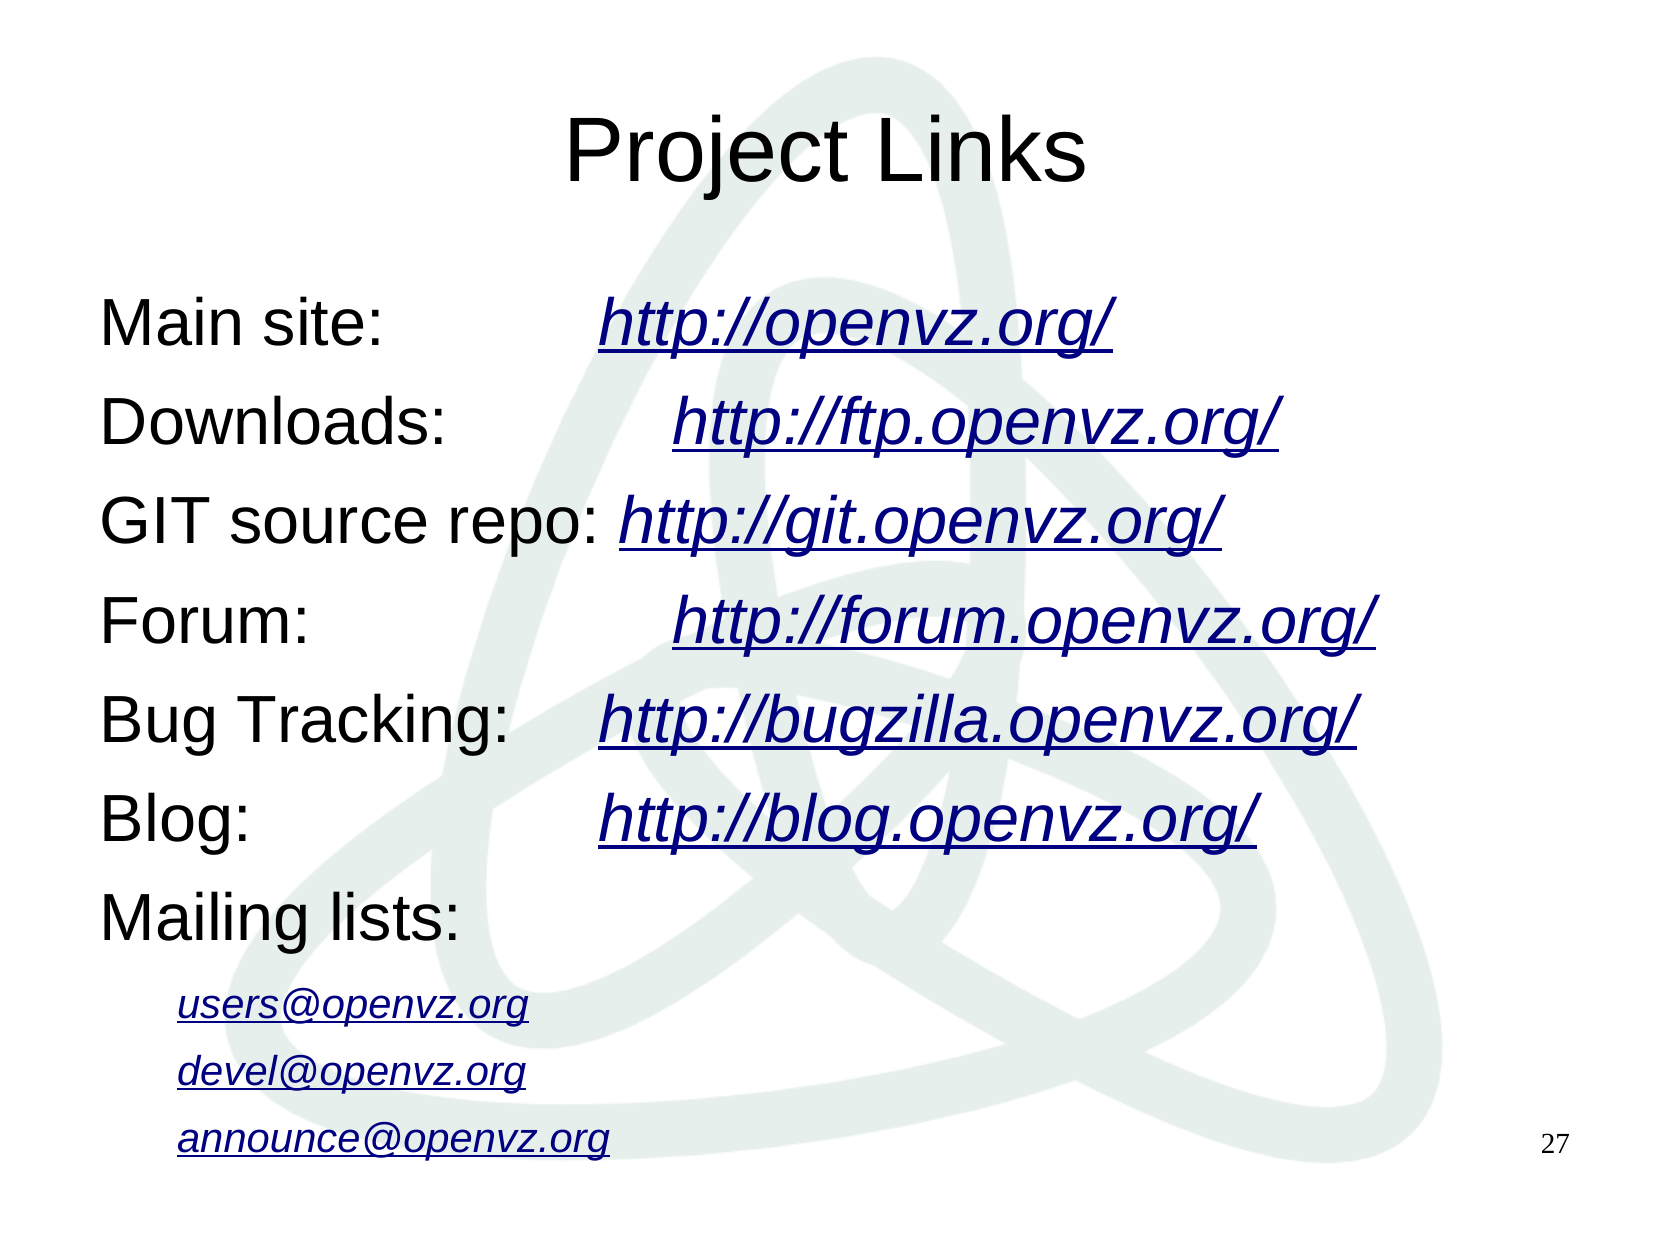

# Project Links
Main site: 			http://openvz.org/
Downloads: 			http://ftp.openvz.org/
GIT source repo: http://git.openvz.org/
Forum:					http://forum.openvz.org/
Bug Tracking:		http://bugzilla.openvz.org/
Blog:					http://blog.openvz.org/
Mailing lists:
users@openvz.org
devel@openvz.org
announce@openvz.org